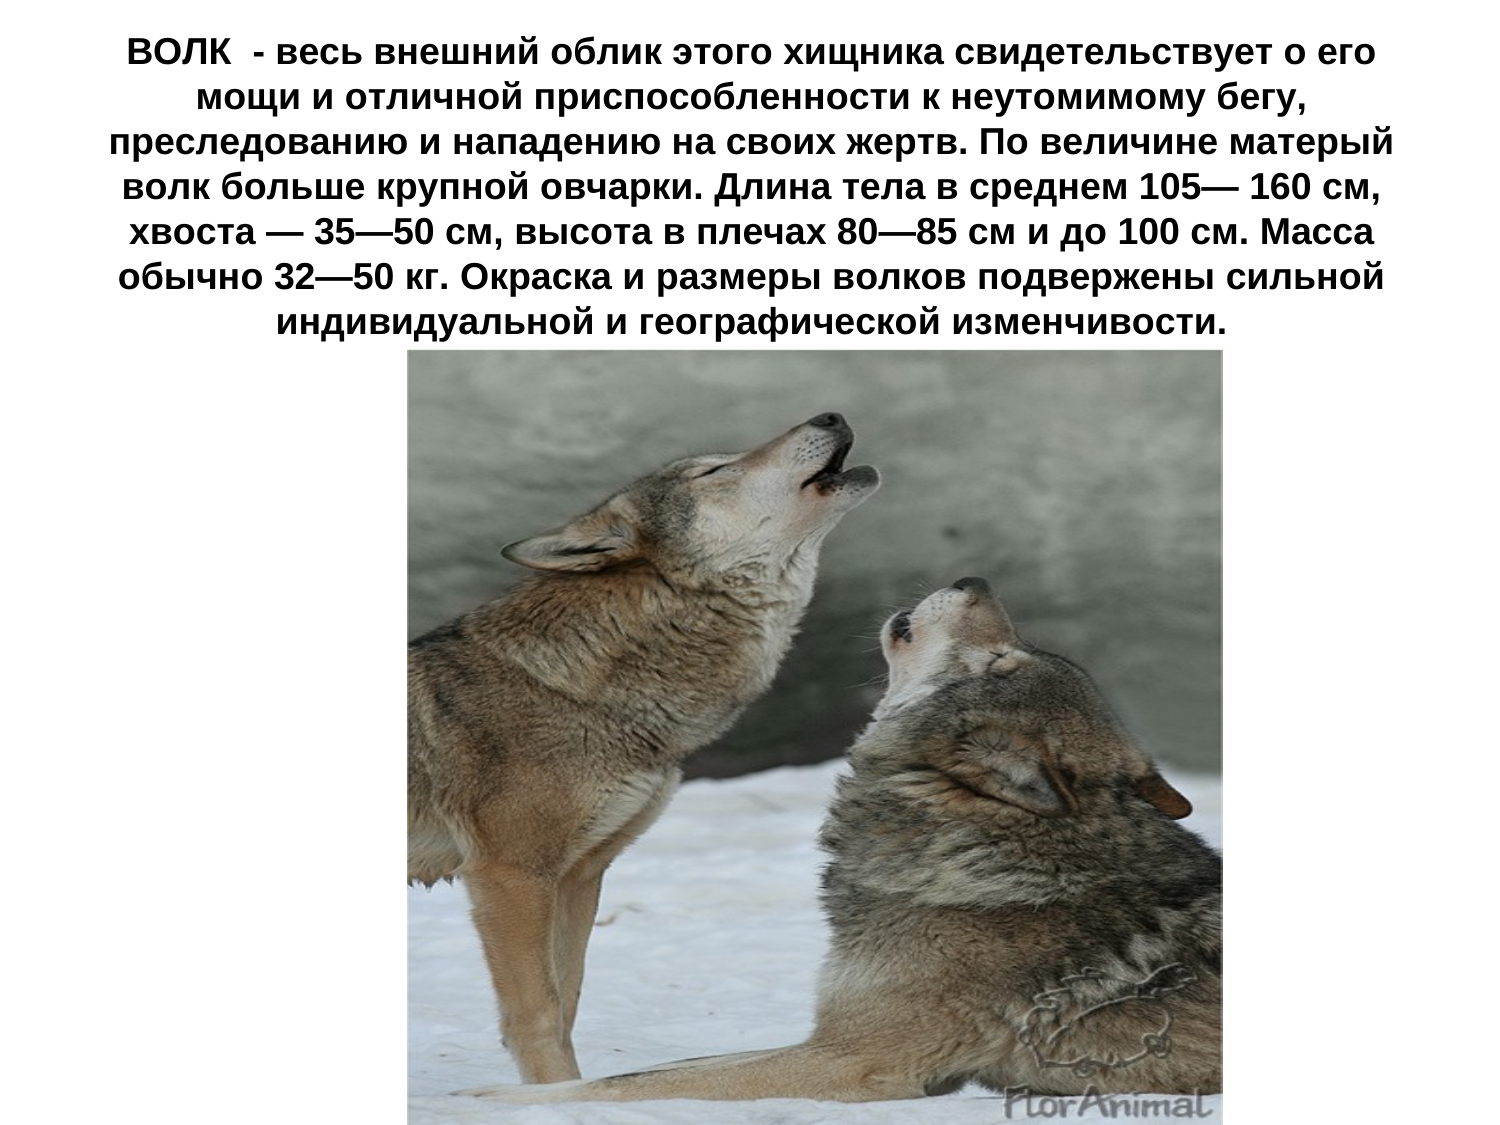

# ВОЛК - весь внешний облик этого хищника свидетельствует о его мощи и отличной приспособленности к неутомимому бегу, преследованию и нападению на своих жертв. По величине матерый волк больше крупной овчарки. Длина тела в среднем 105— 160 см, хвоста — 35—50 см, высота в плечах 80—85 см и до 100 см. Масса обычно 32—50 кг. Окраска и размеры волков подвержены сильной индивидуальной и географической изменчивости.